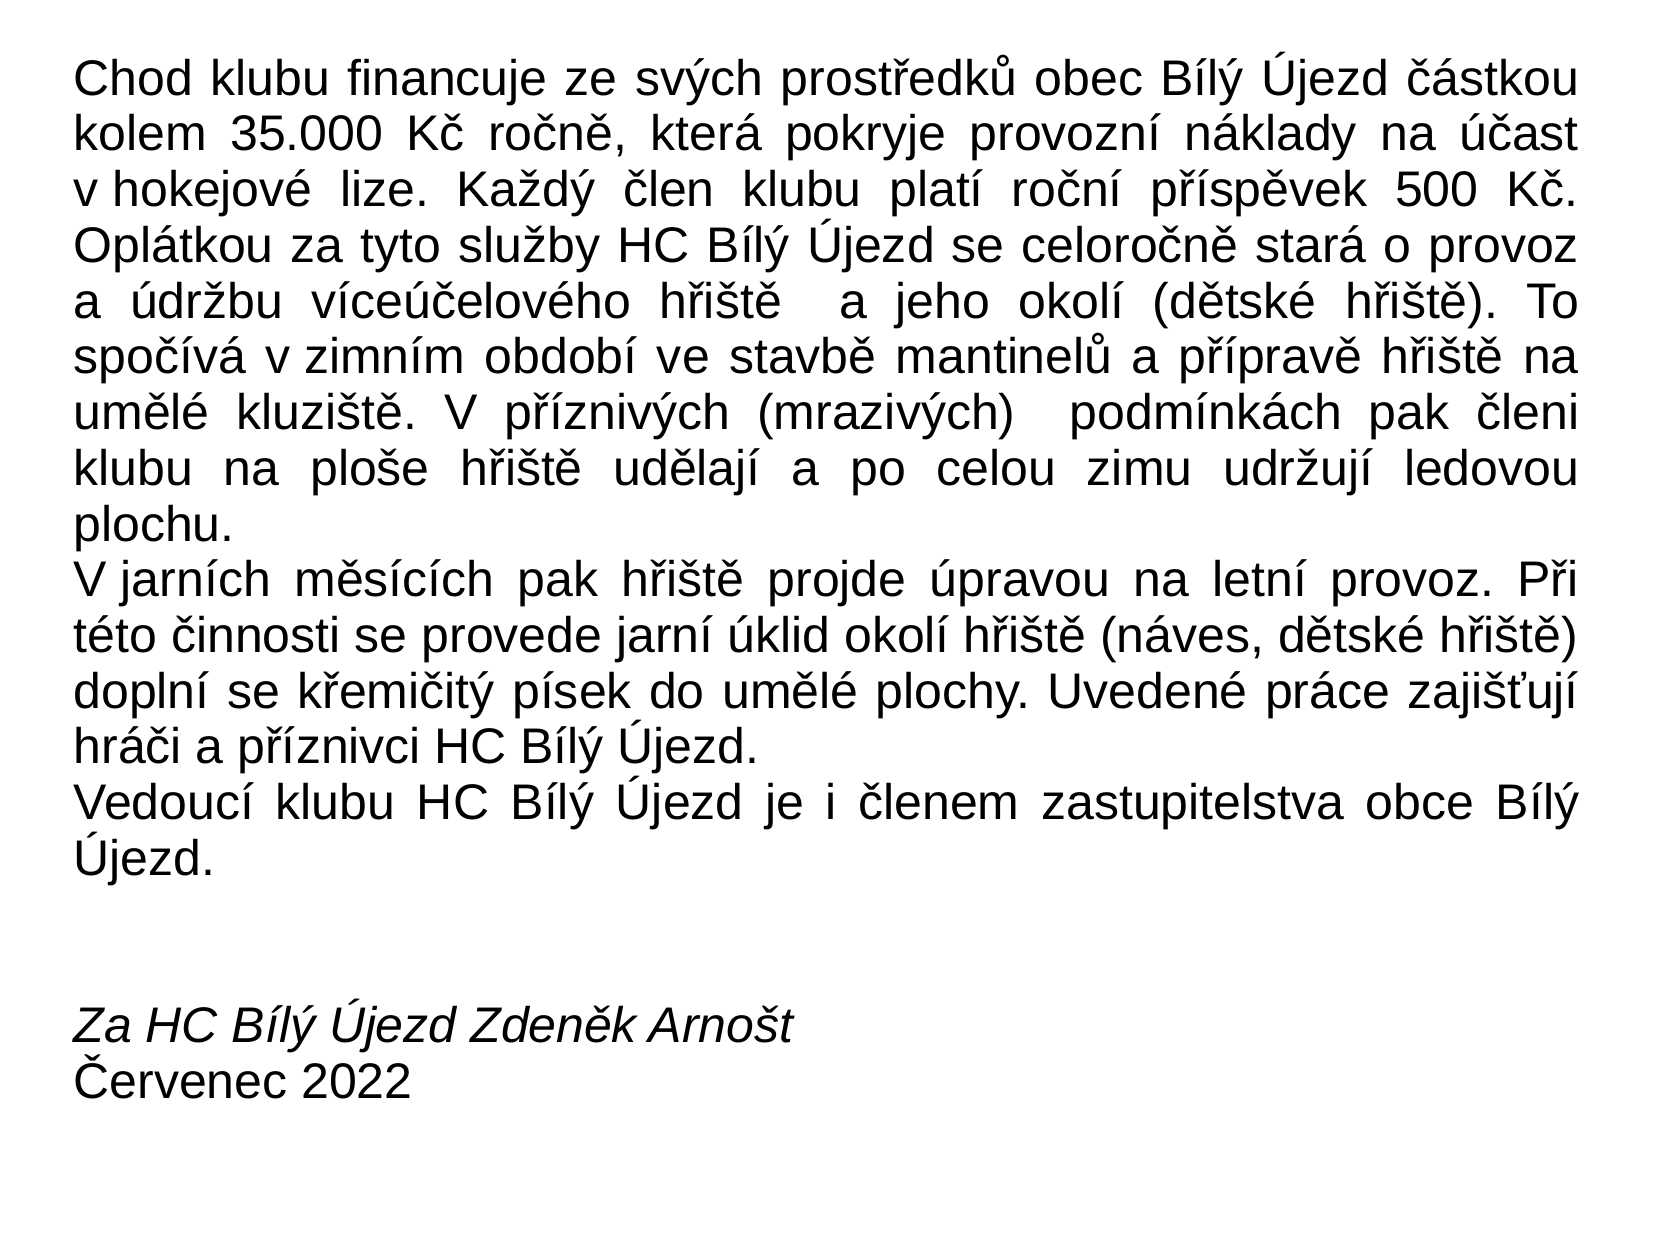

Chod klubu financuje ze svých prostředků obec Bílý Újezd částkou kolem 35.000 Kč ročně, která pokryje provozní náklady na účast v hokejové lize. Každý člen klubu platí roční příspěvek 500 Kč. Oplátkou za tyto služby HC Bílý Újezd se celoročně stará o provoz a údržbu víceúčelového hřiště a jeho okolí (dětské hřiště). To spočívá v zimním období ve stavbě mantinelů a přípravě hřiště na umělé kluziště. V příznivých (mrazivých) podmínkách pak členi klubu na ploše hřiště udělají a po celou zimu udržují ledovou plochu.
V jarních měsících pak hřiště projde úpravou na letní provoz. Při této činnosti se provede jarní úklid okolí hřiště (náves, dětské hřiště) doplní se křemičitý písek do umělé plochy. Uvedené práce zajišťují hráči a příznivci HC Bílý Újezd.
Vedoucí klubu HC Bílý Újezd je i členem zastupitelstva obce Bílý Újezd.
Za HC Bílý Újezd Zdeněk Arnošt
Červenec 2022